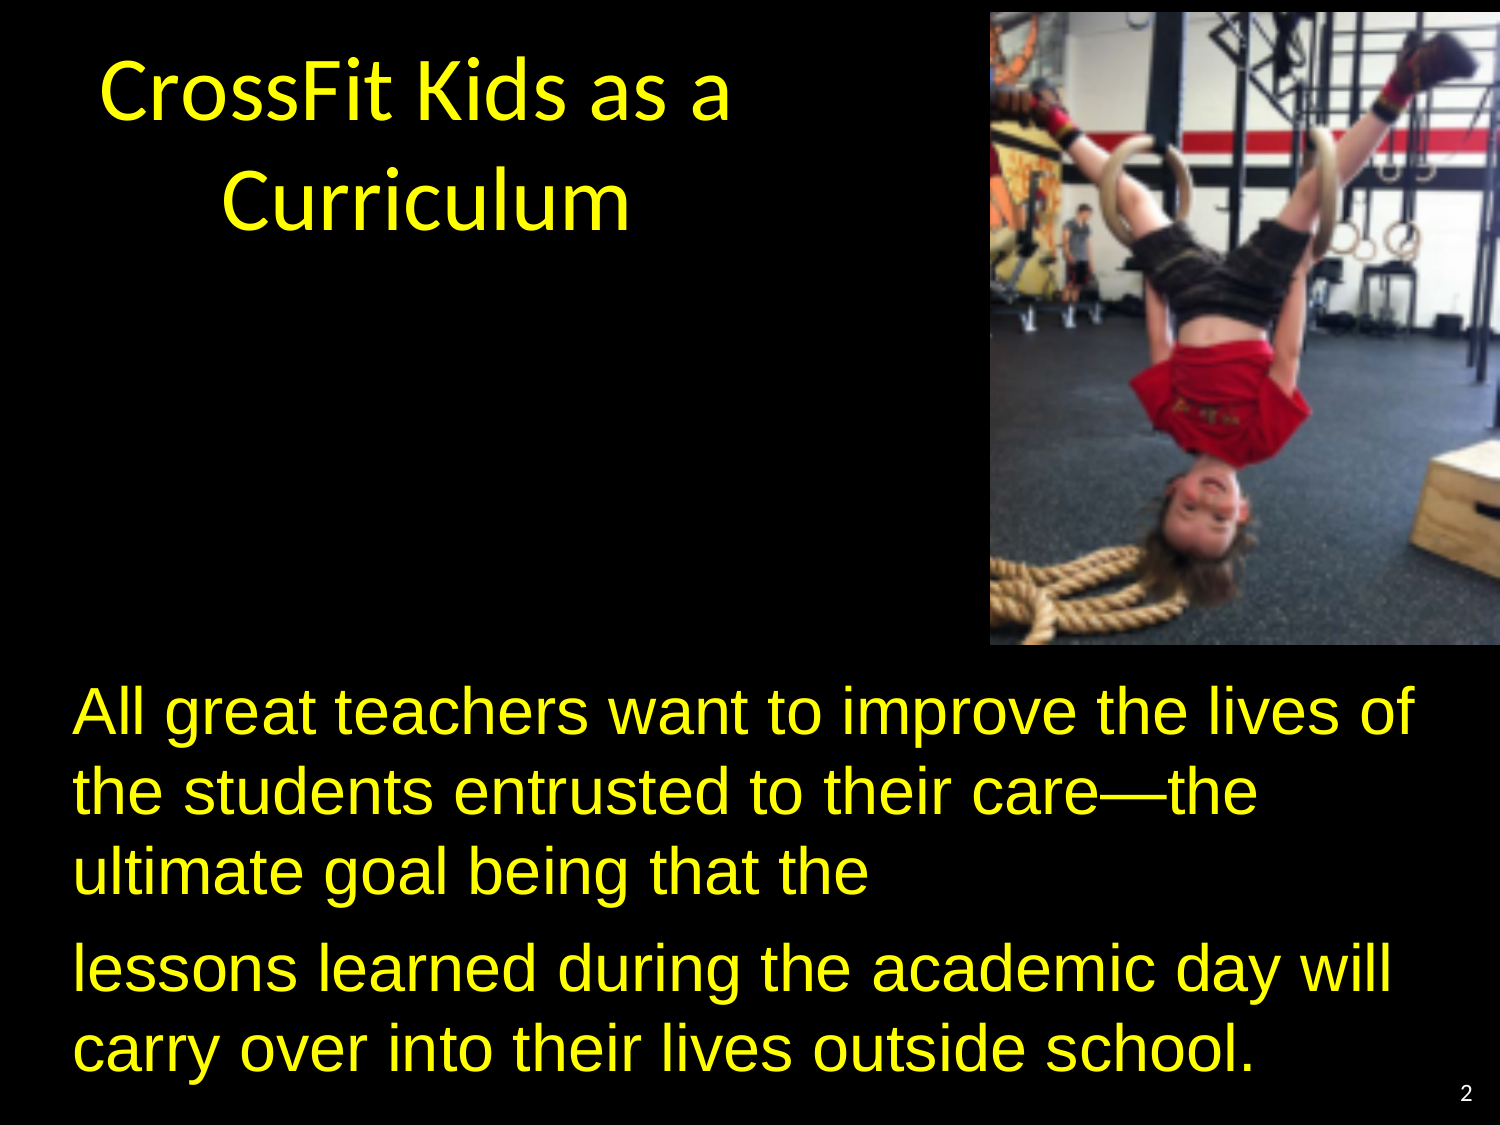

# CrossFit Kids as a Curriculum
All great teachers want to improve the lives of the students entrusted to their care—the ultimate goal being that the
lessons learned during the academic day will carry over into their lives outside school.